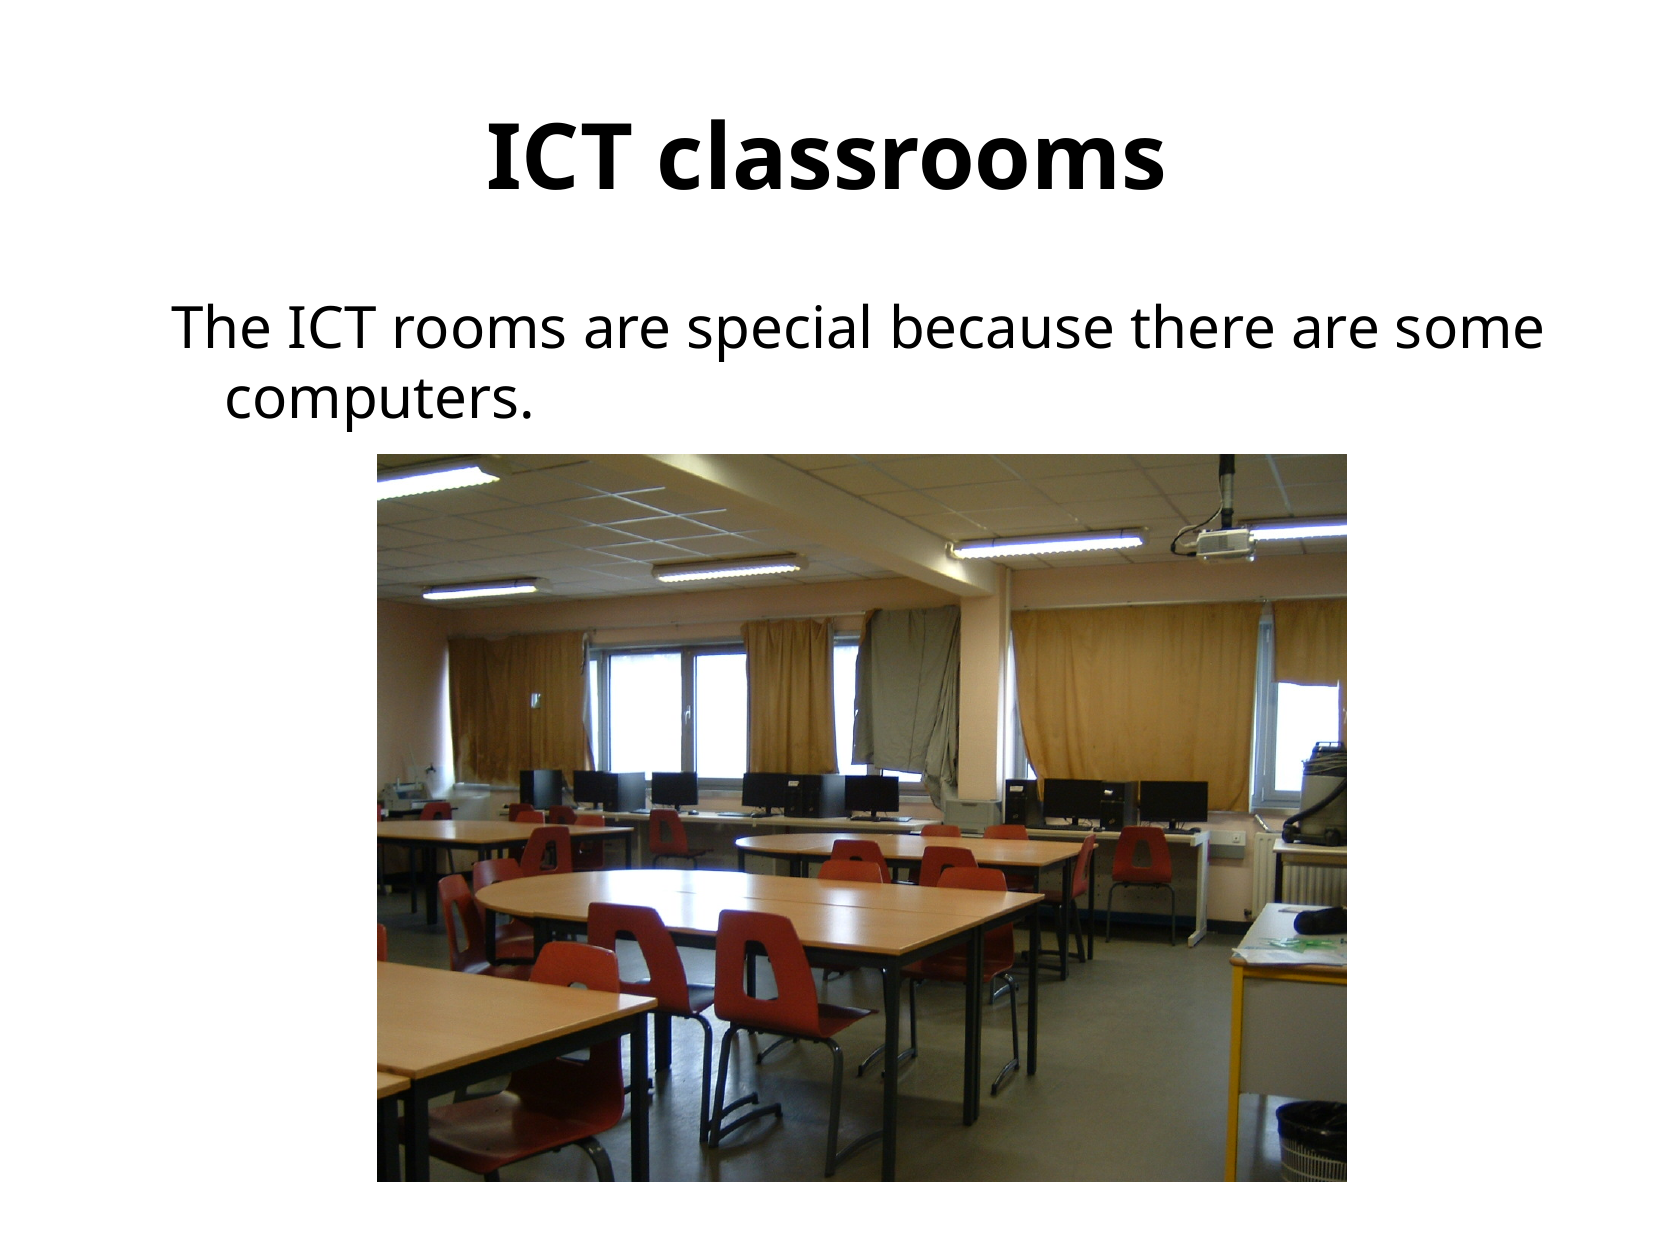

# ICT classrooms
The ICT rooms are special because there are some computers.